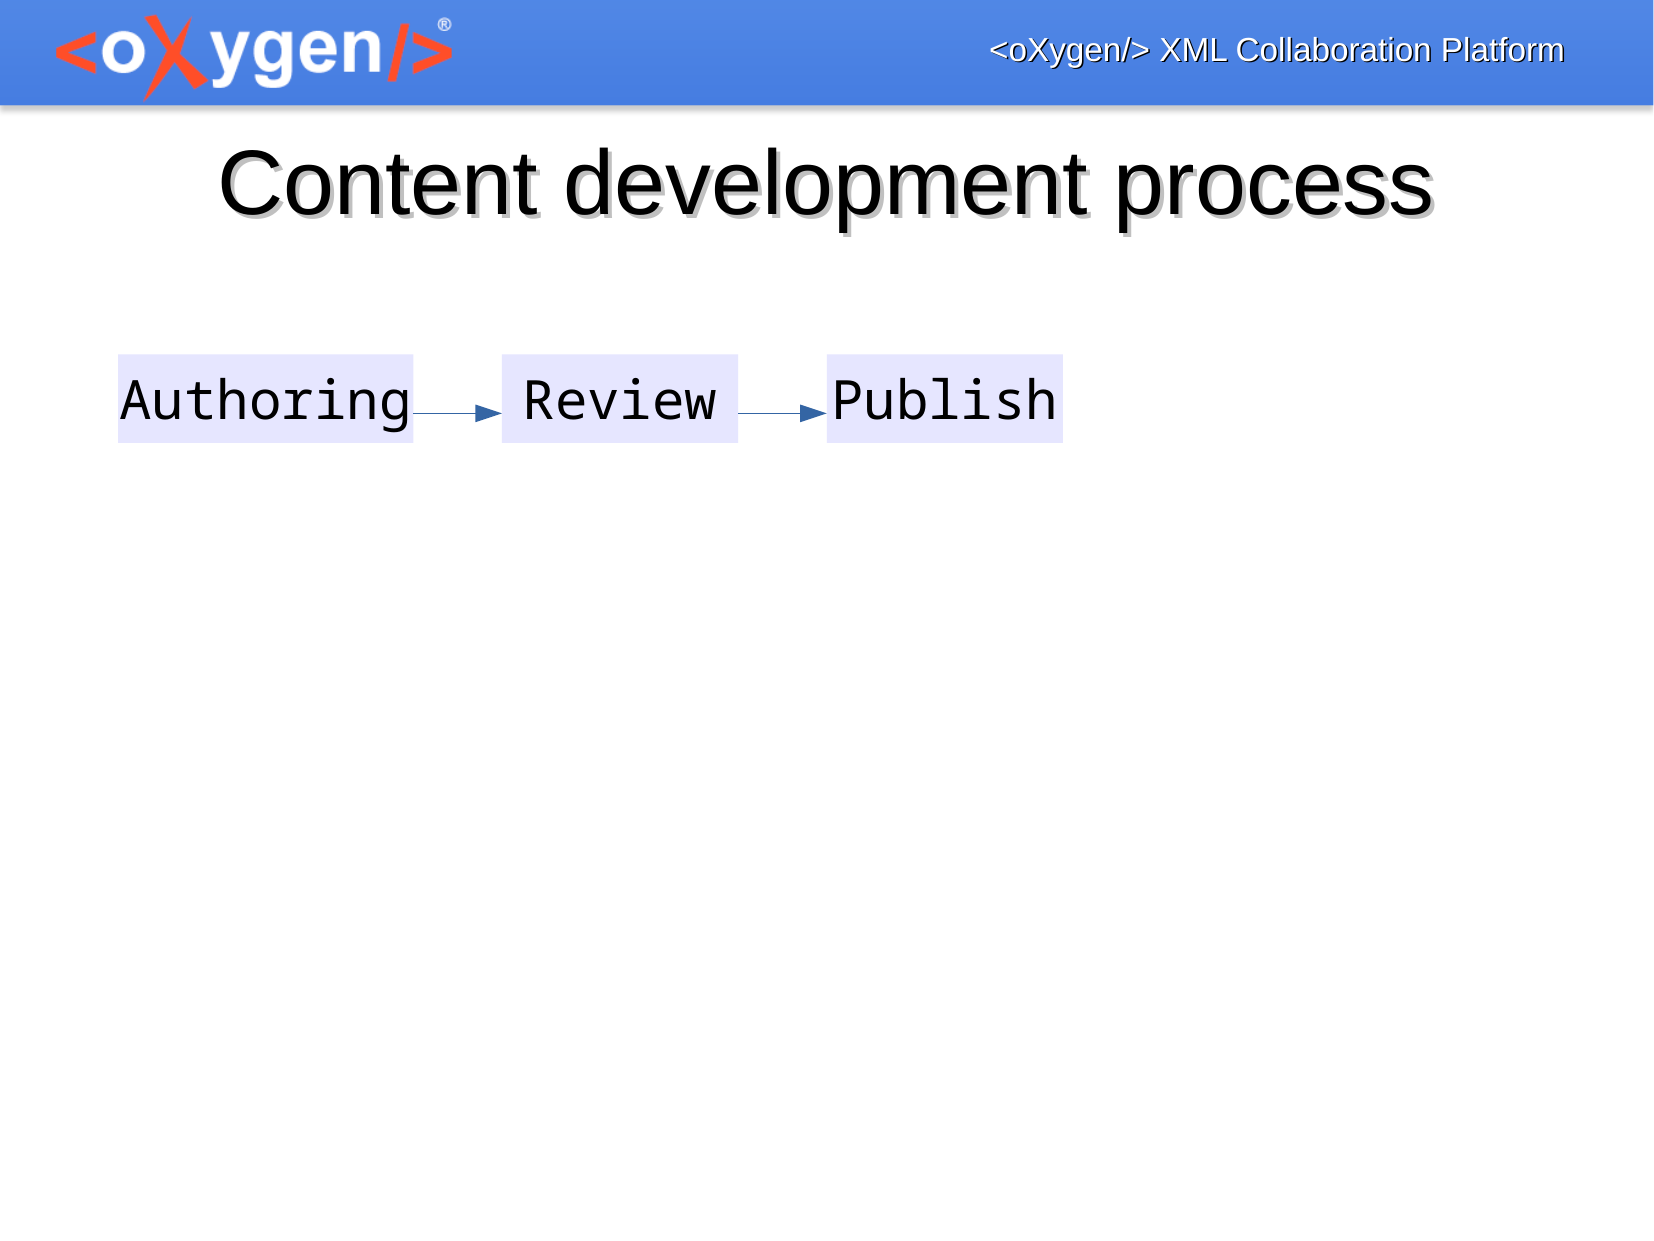

# Content development process
Authoring
Review
Publish